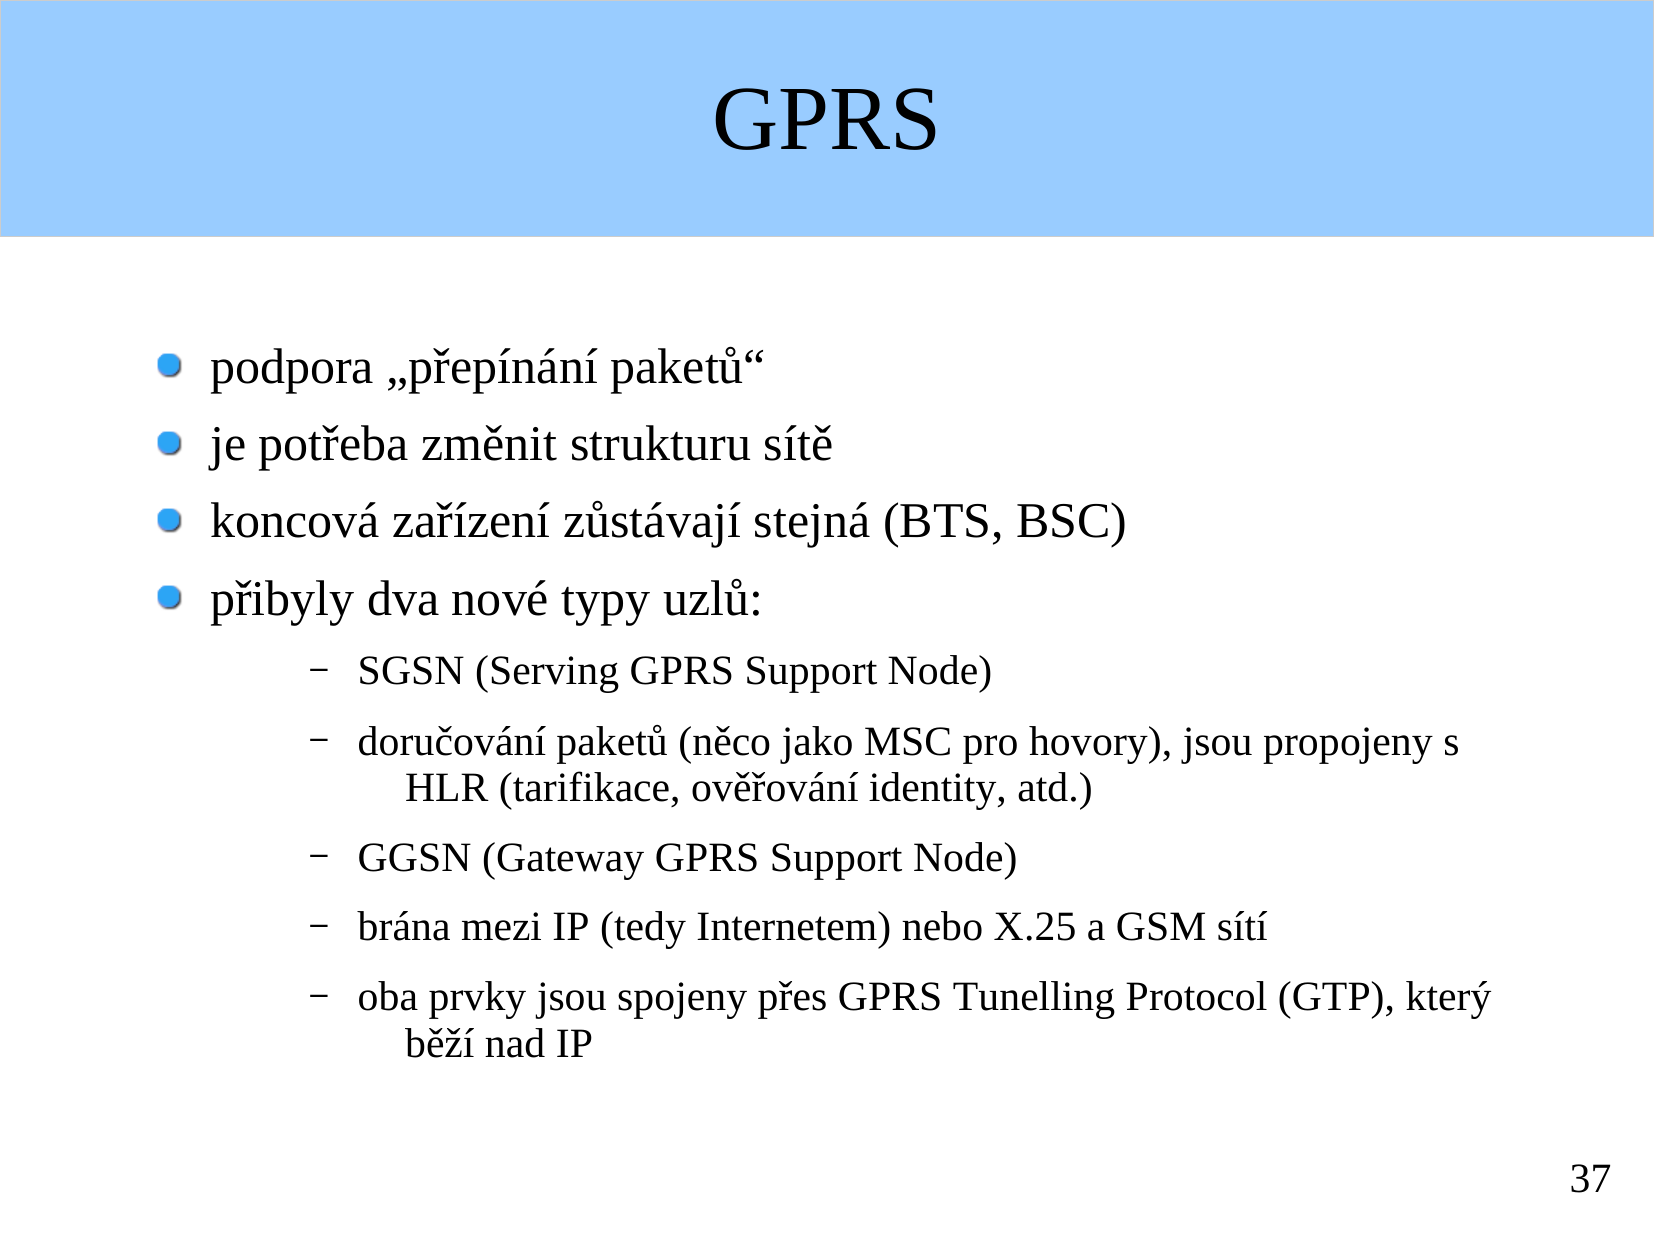

# GPRS
podpora „přepínání paketů“
je potřeba změnit strukturu sítě
koncová zařízení zůstávají stejná (BTS, BSC)
přibyly dva nové typy uzlů:
SGSN (Serving GPRS Support Node)
doručování paketů (něco jako MSC pro hovory), jsou propojeny s HLR (tarifikace, ověřování identity, atd.)
GGSN (Gateway GPRS Support Node)
brána mezi IP (tedy Internetem) nebo X.25 a GSM sítí
oba prvky jsou spojeny přes GPRS Tunelling Protocol (GTP), který běží nad IP